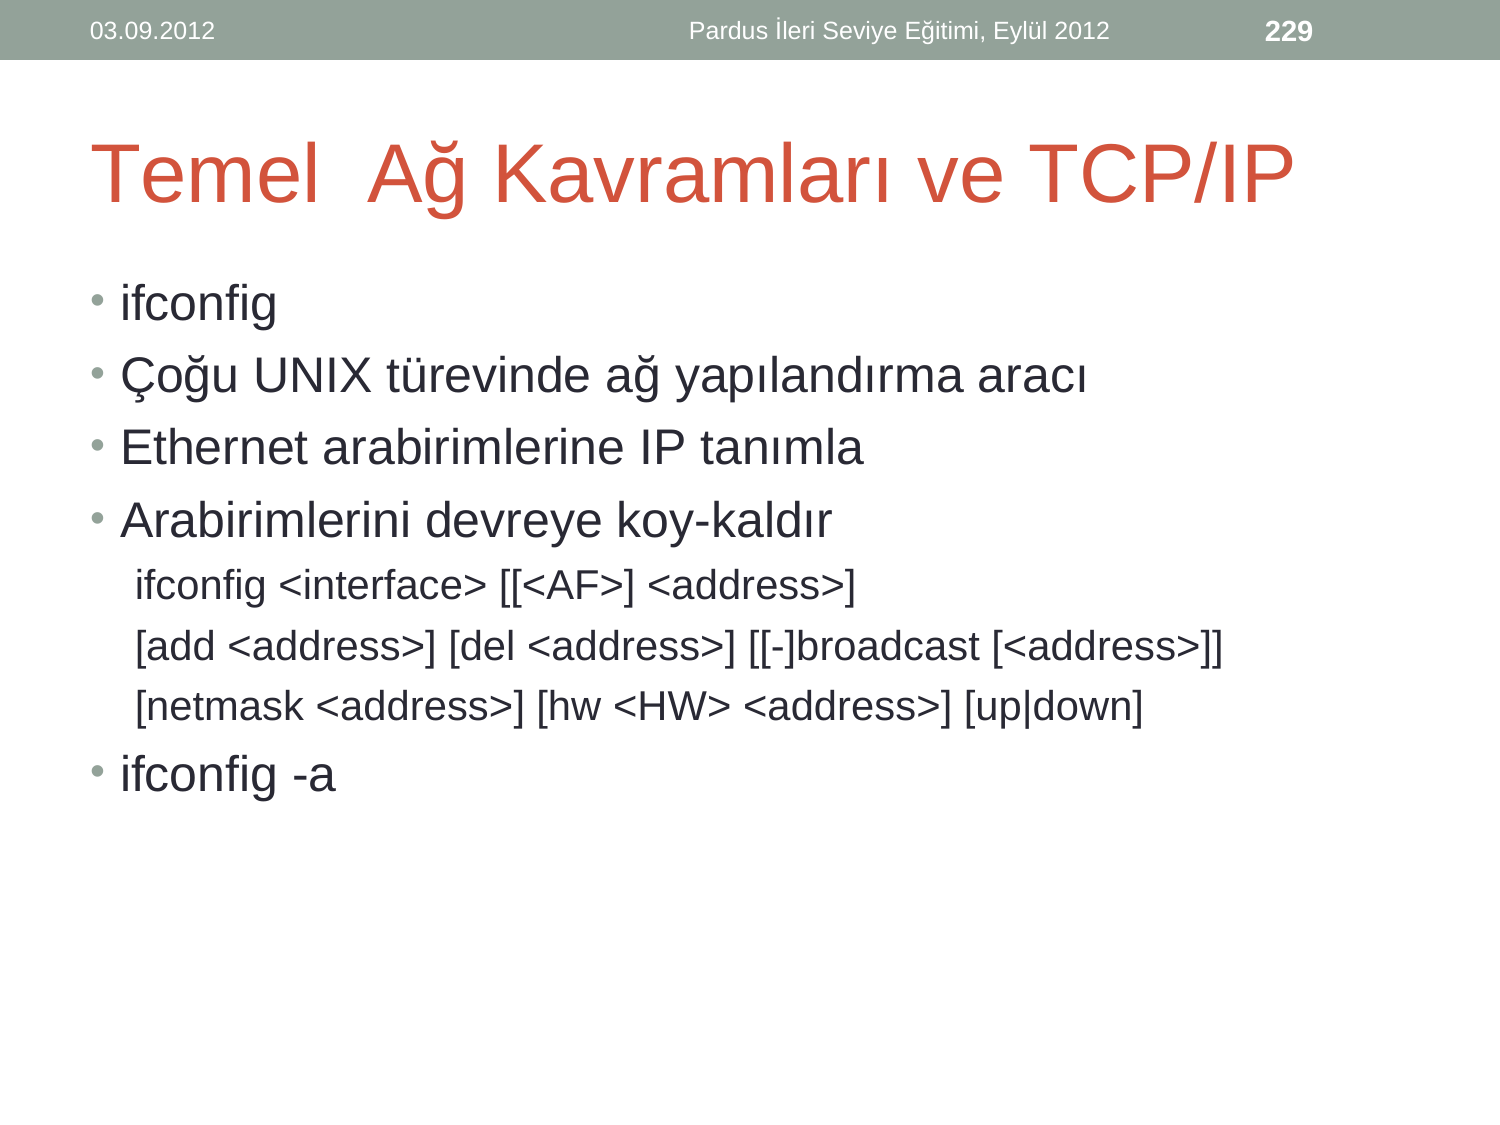

03.09.2012
Pardus İleri Seviye Eğitimi, Eylül 2012
# Temel Ağ Kavramları ve TCP/IP
ifconfig
Çoğu UNIX türevinde ağ yapılandırma aracı
Ethernet arabirimlerine IP tanımla
Arabirimlerini devreye koy-kaldır
ifconfig <interface> [[<AF>] <address>]
[add <address>] [del <address>] [[-]broadcast [<address>]]
[netmask <address>] [hw <HW> <address>] [up|down]
ifconfig -a